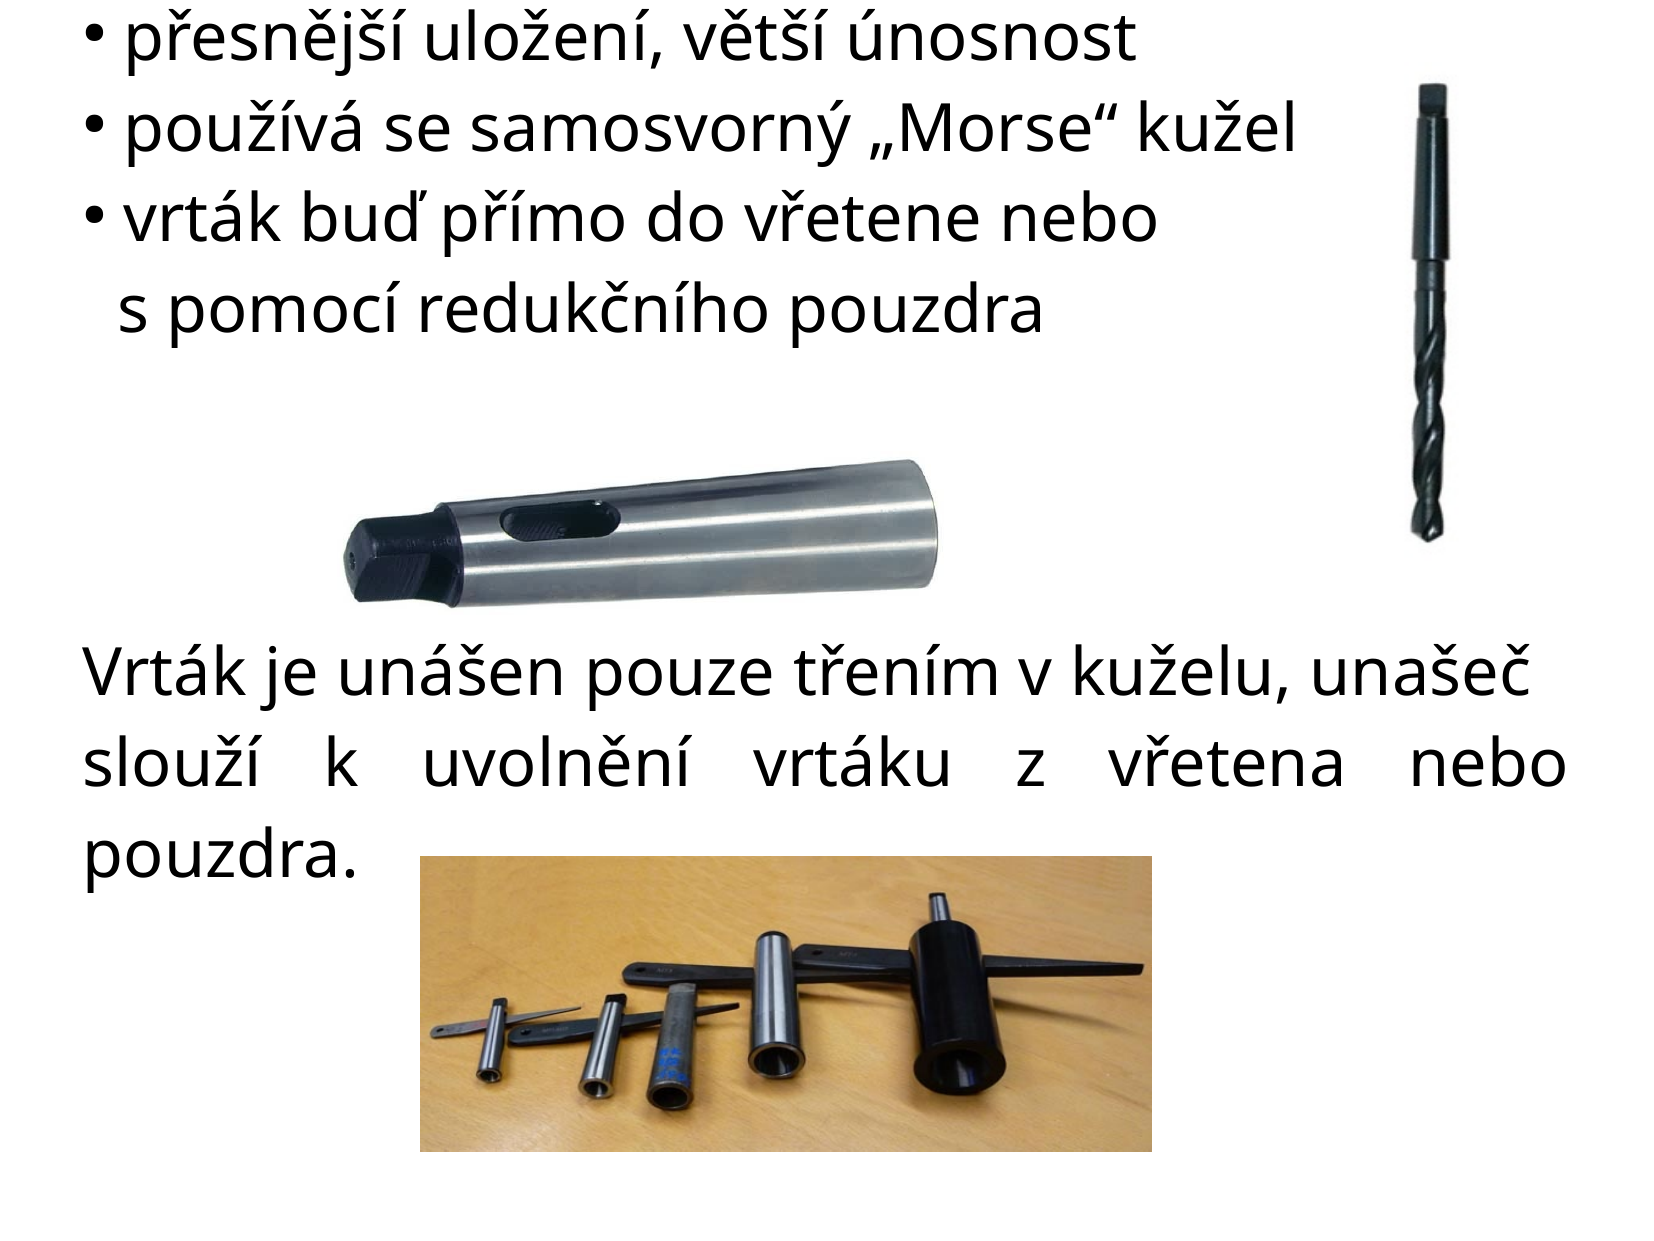

# Vrtáky s kuželovou stopkou
 přesnější uložení, větší únosnost
 používá se samosvorný „Morse“ kužel
 vrták buď přímo do vřetene nebo
 s pomocí redukčního pouzdra
Vrták je unášen pouze třením v kuželu, unašeč
slouží k uvolnění vrtáku z vřetena nebo pouzdra.